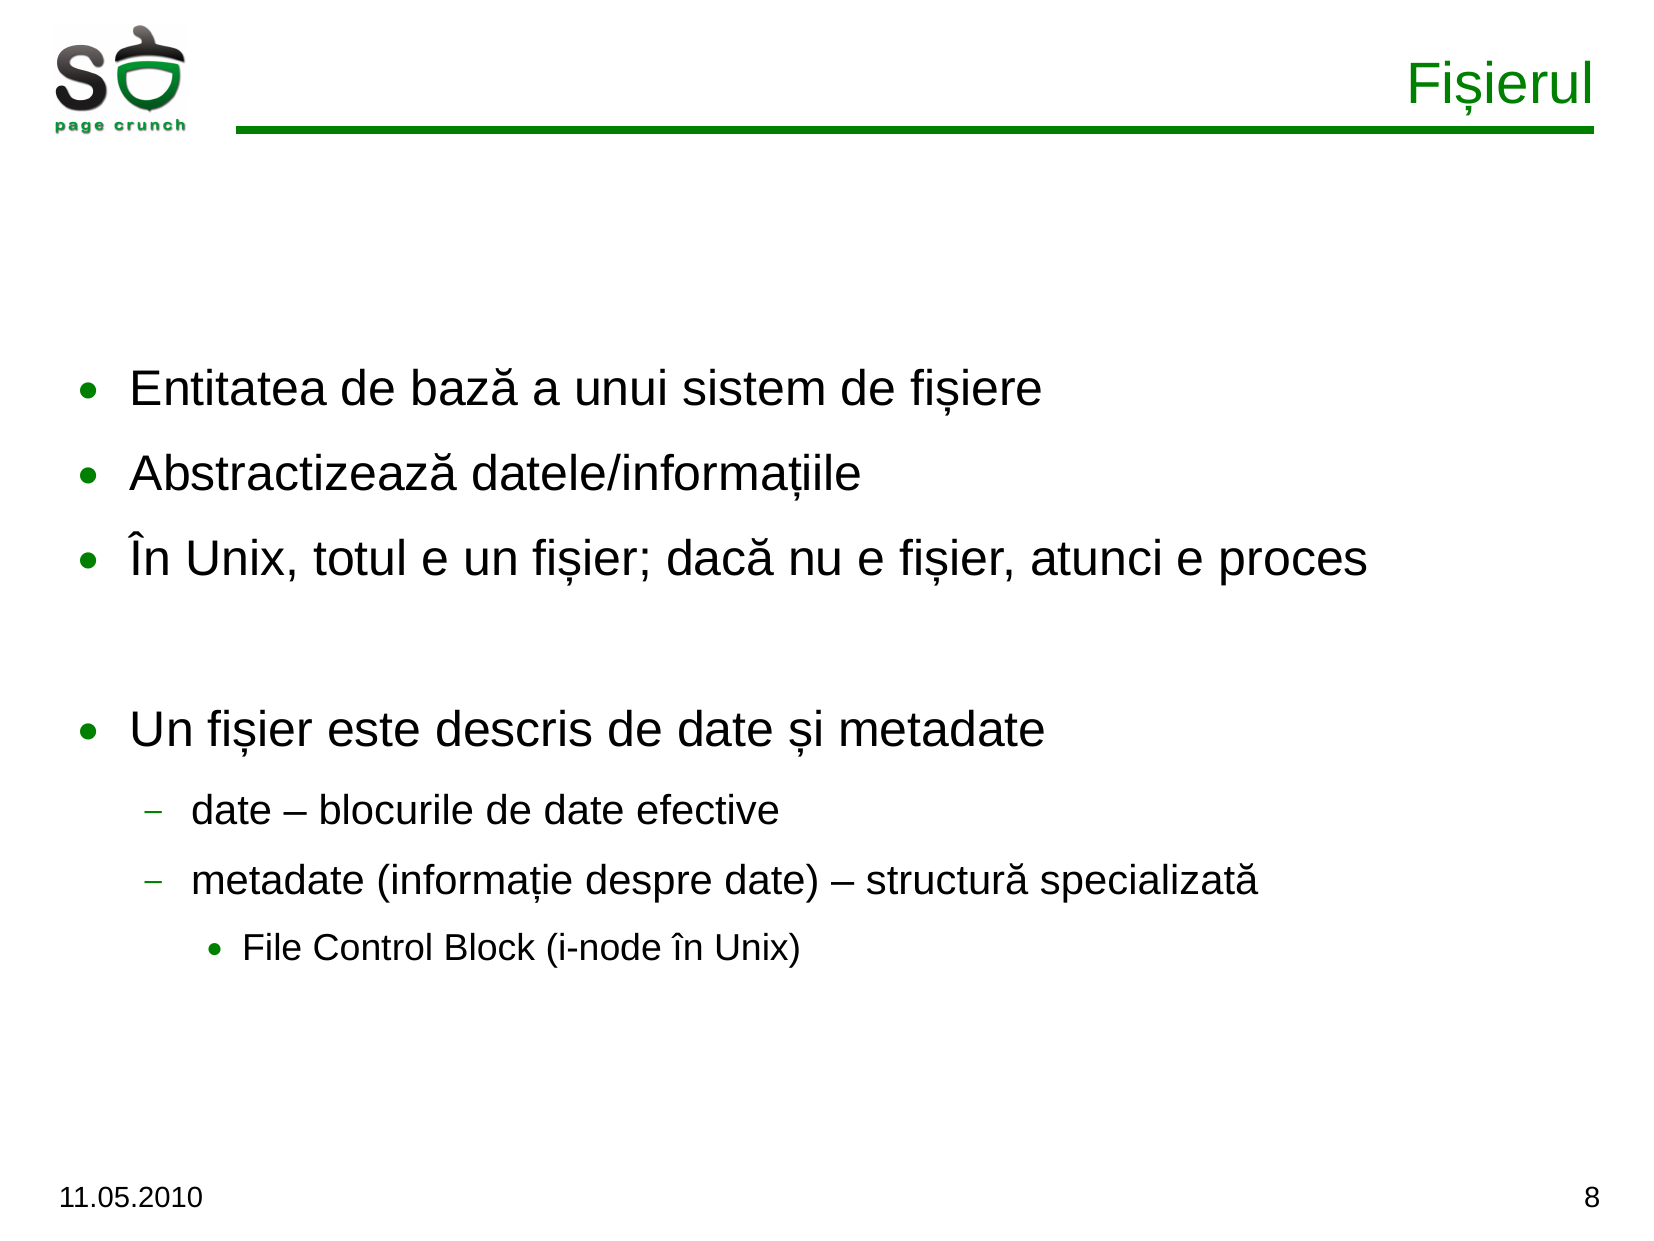

# Fișierul
Entitatea de bază a unui sistem de fișiere
Abstractizează datele/informațiile
În Unix, totul e un fișier; dacă nu e fișier, atunci e proces
Un fișier este descris de date și metadate
date – blocurile de date efective
metadate (informație despre date) – structură specializată
File Control Block (i-node în Unix)
11.05.2010
8